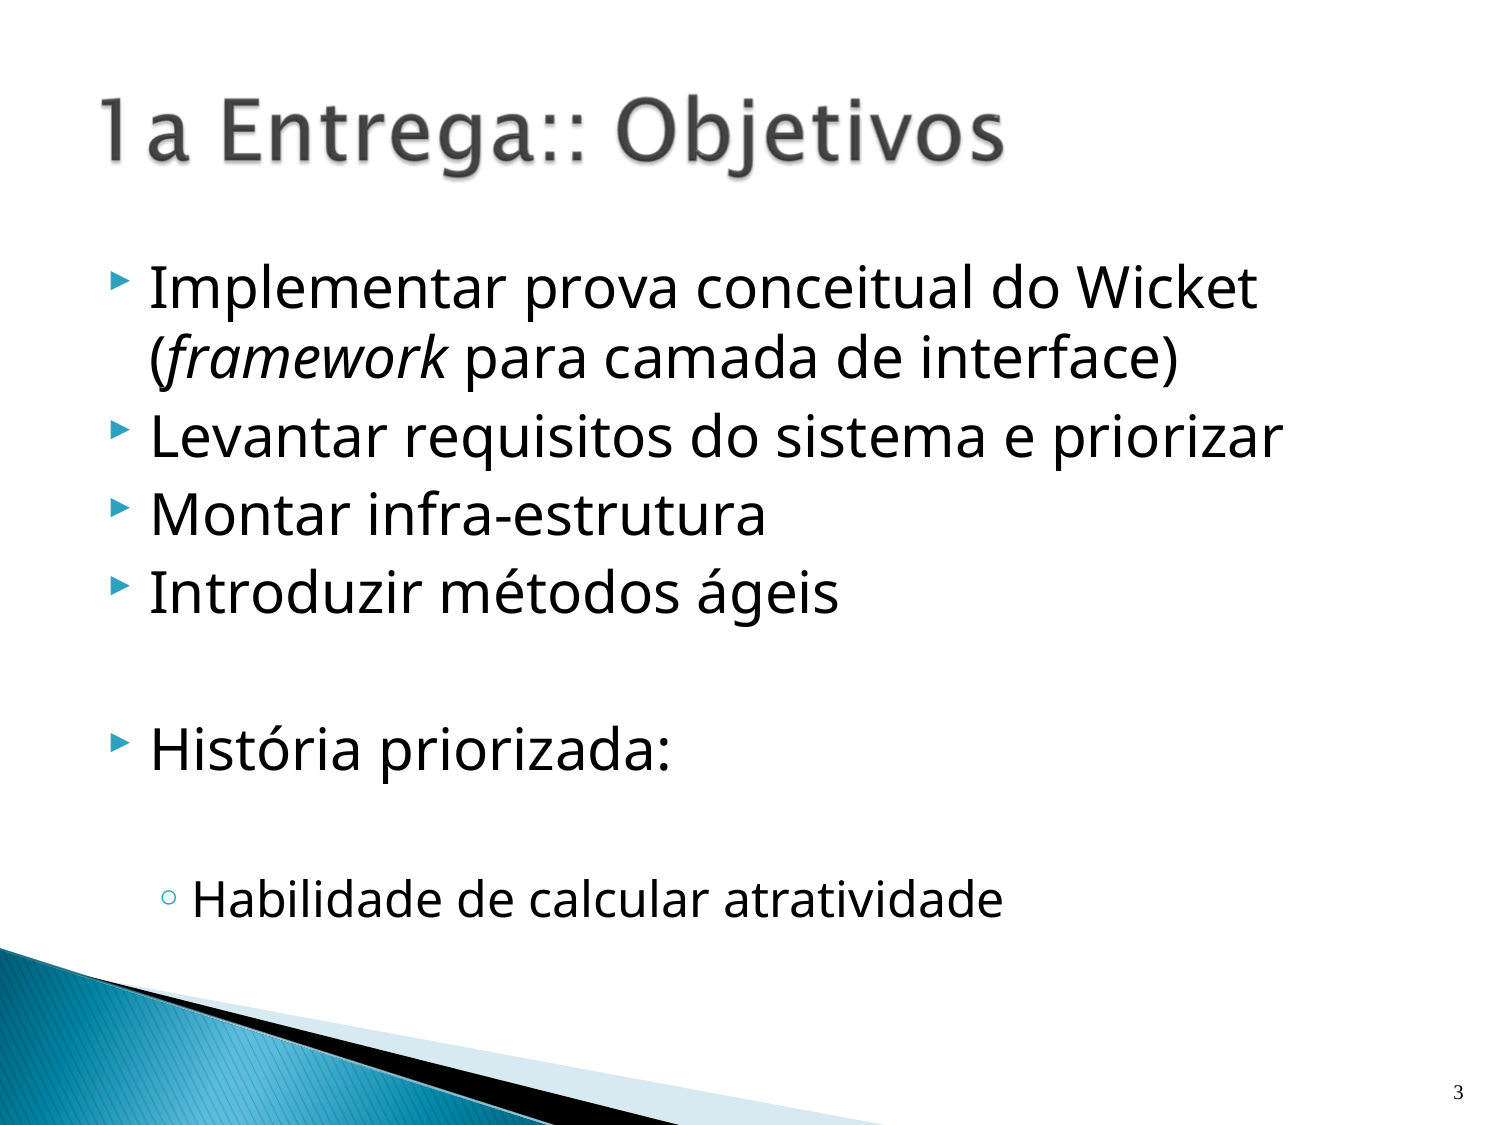

Implementar prova conceitual do Wicket (framework para camada de interface)
Levantar requisitos do sistema e priorizar
Montar infra-estrutura
Introduzir métodos ágeis
História priorizada:
Habilidade de calcular atratividade